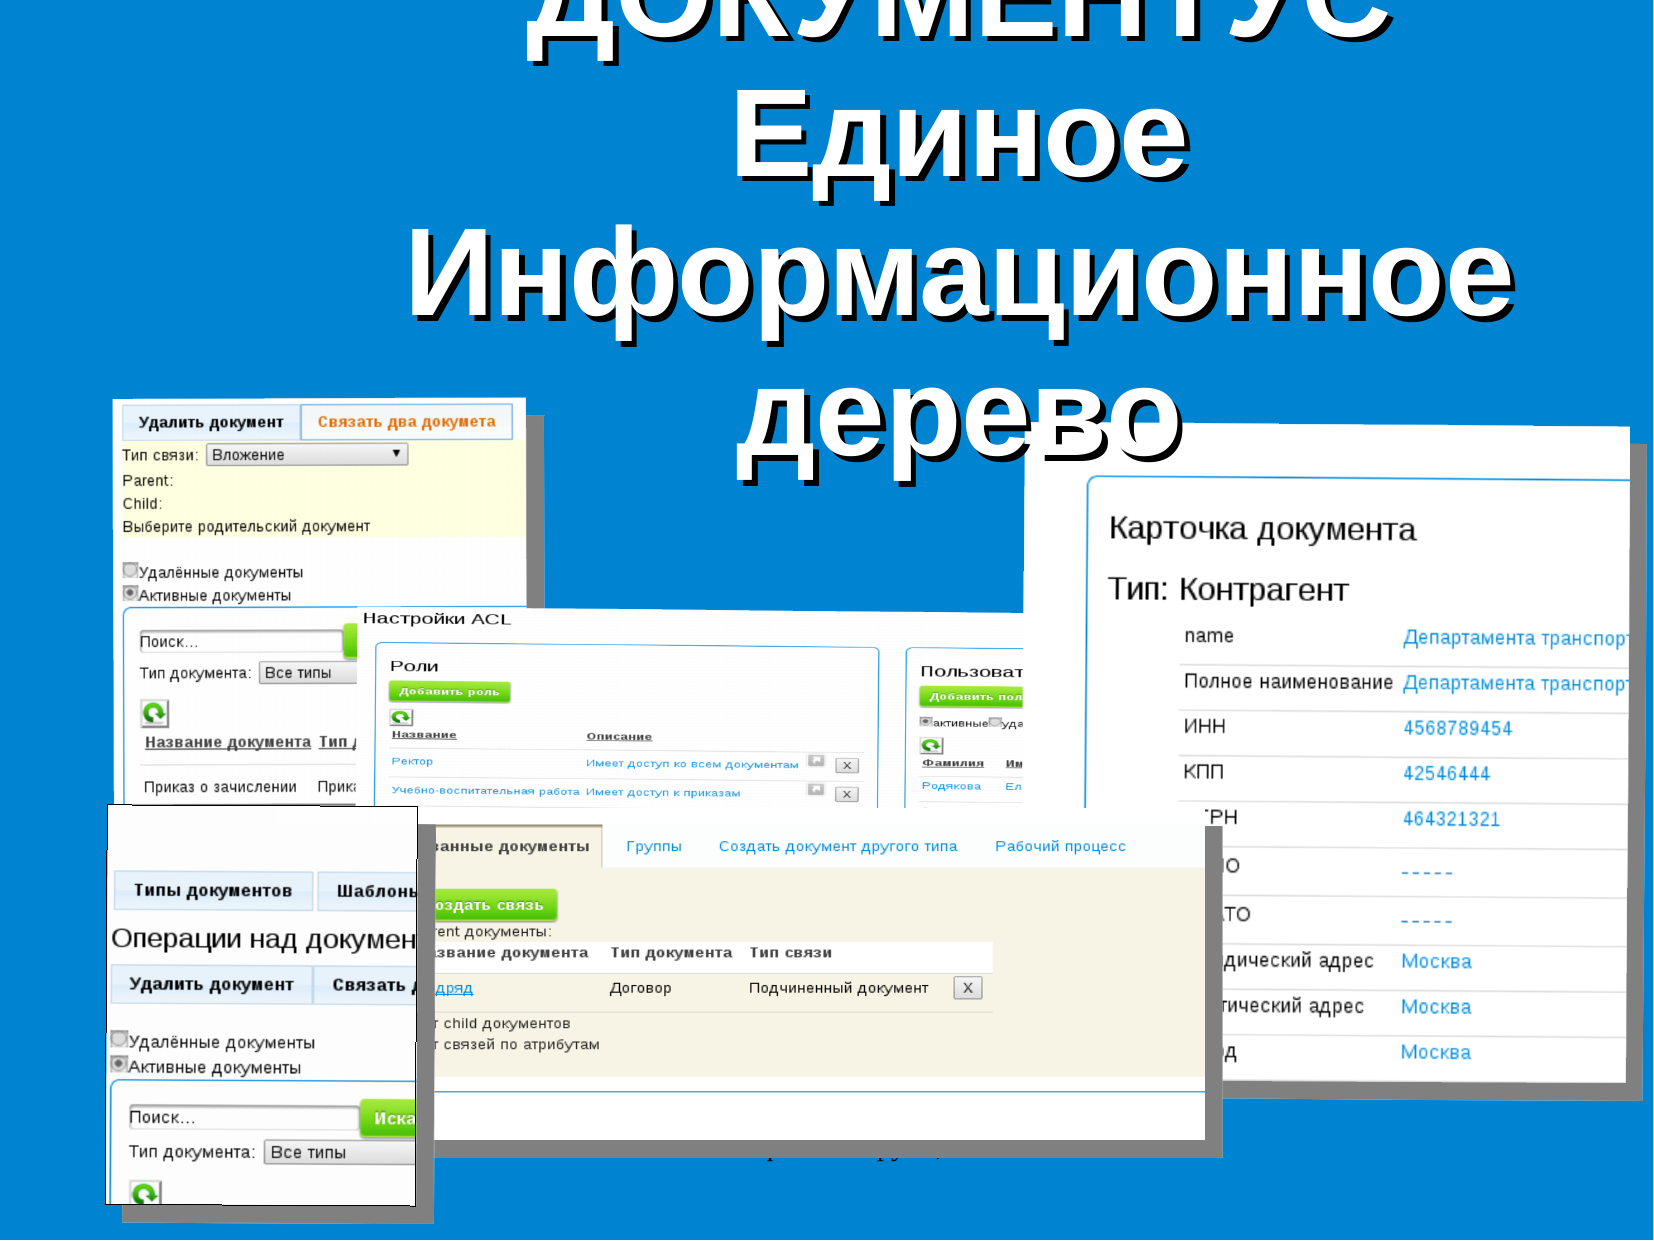

ДОКУМЕНТУС
Единое Информационное дерево
ООО "Альфа-Интегрум", 2013г.